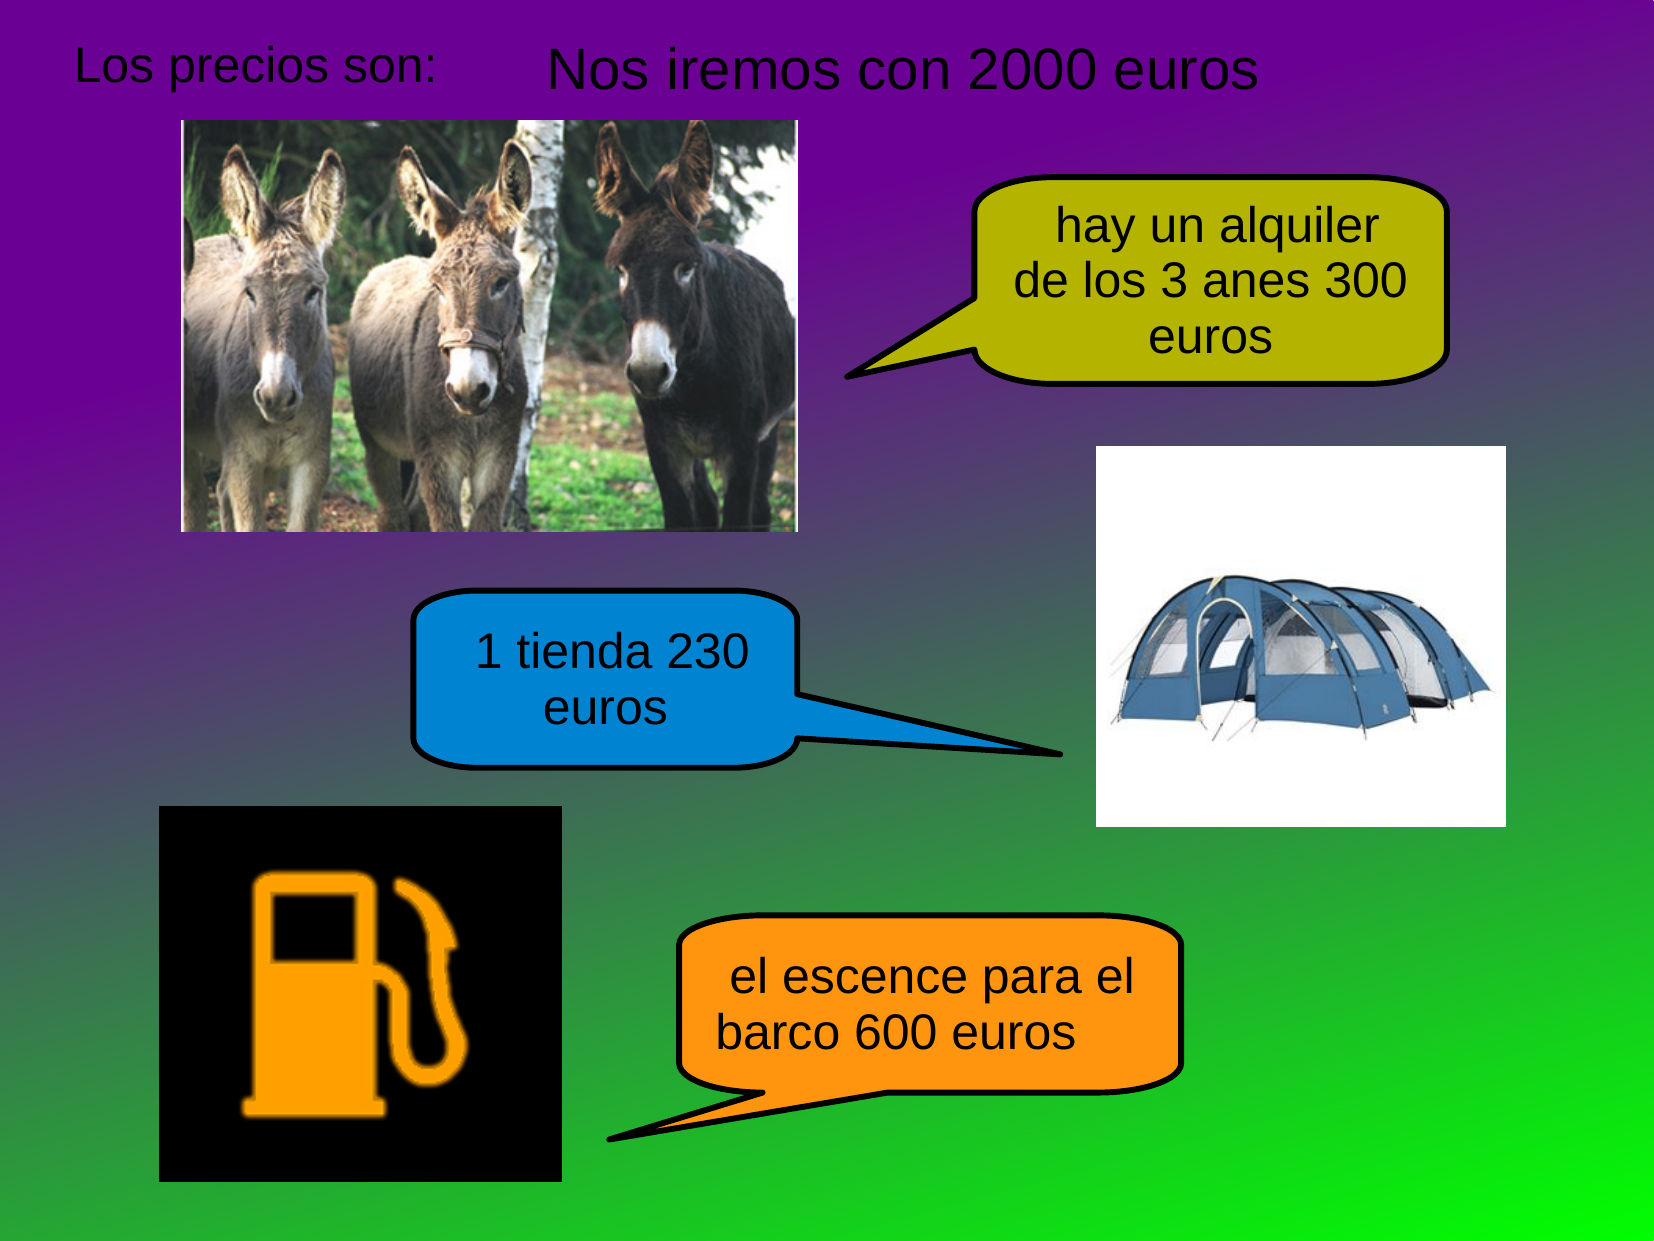

Los precios son:
Nos iremos con 2000 euros
 hay un alquiler de los 3 anes 300 euros
 1 tienda 230 euros
 el escence para el barco 600 euros